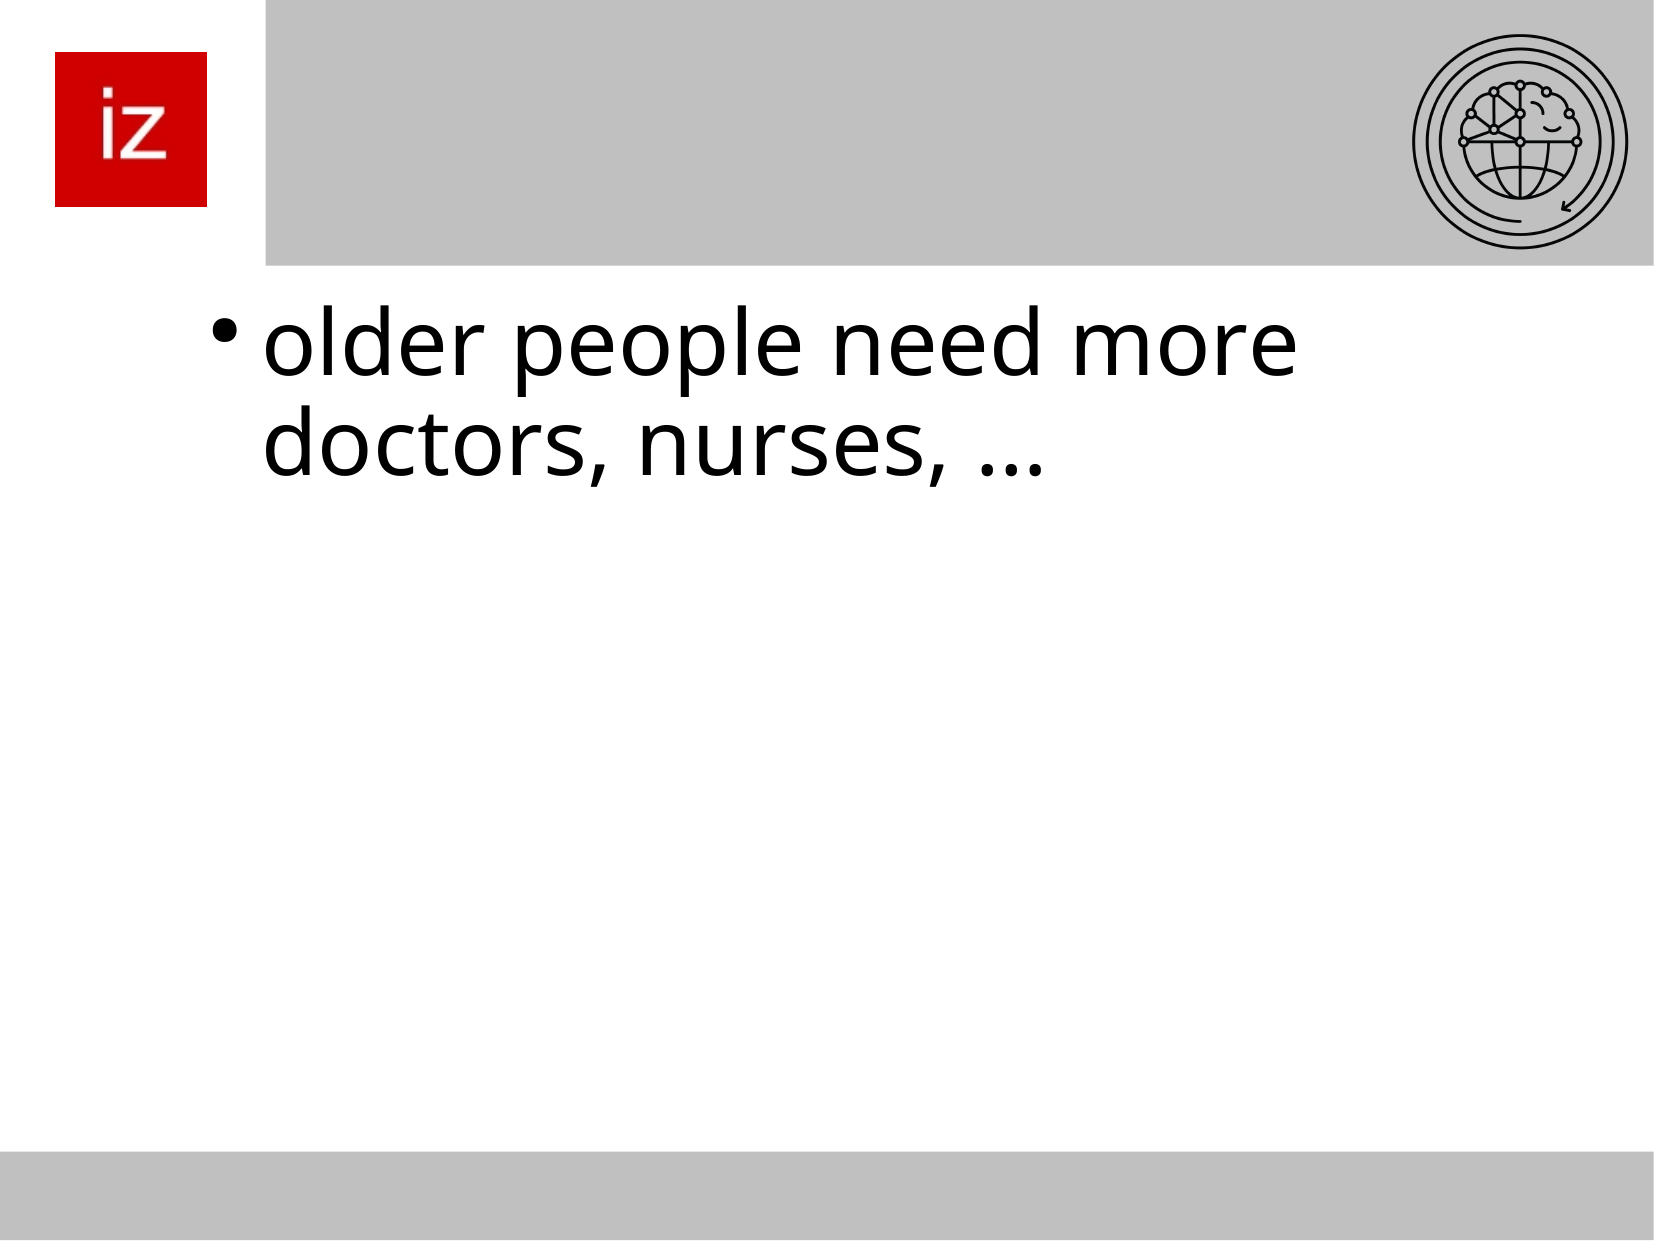

#
older people need more doctors, nurses, …